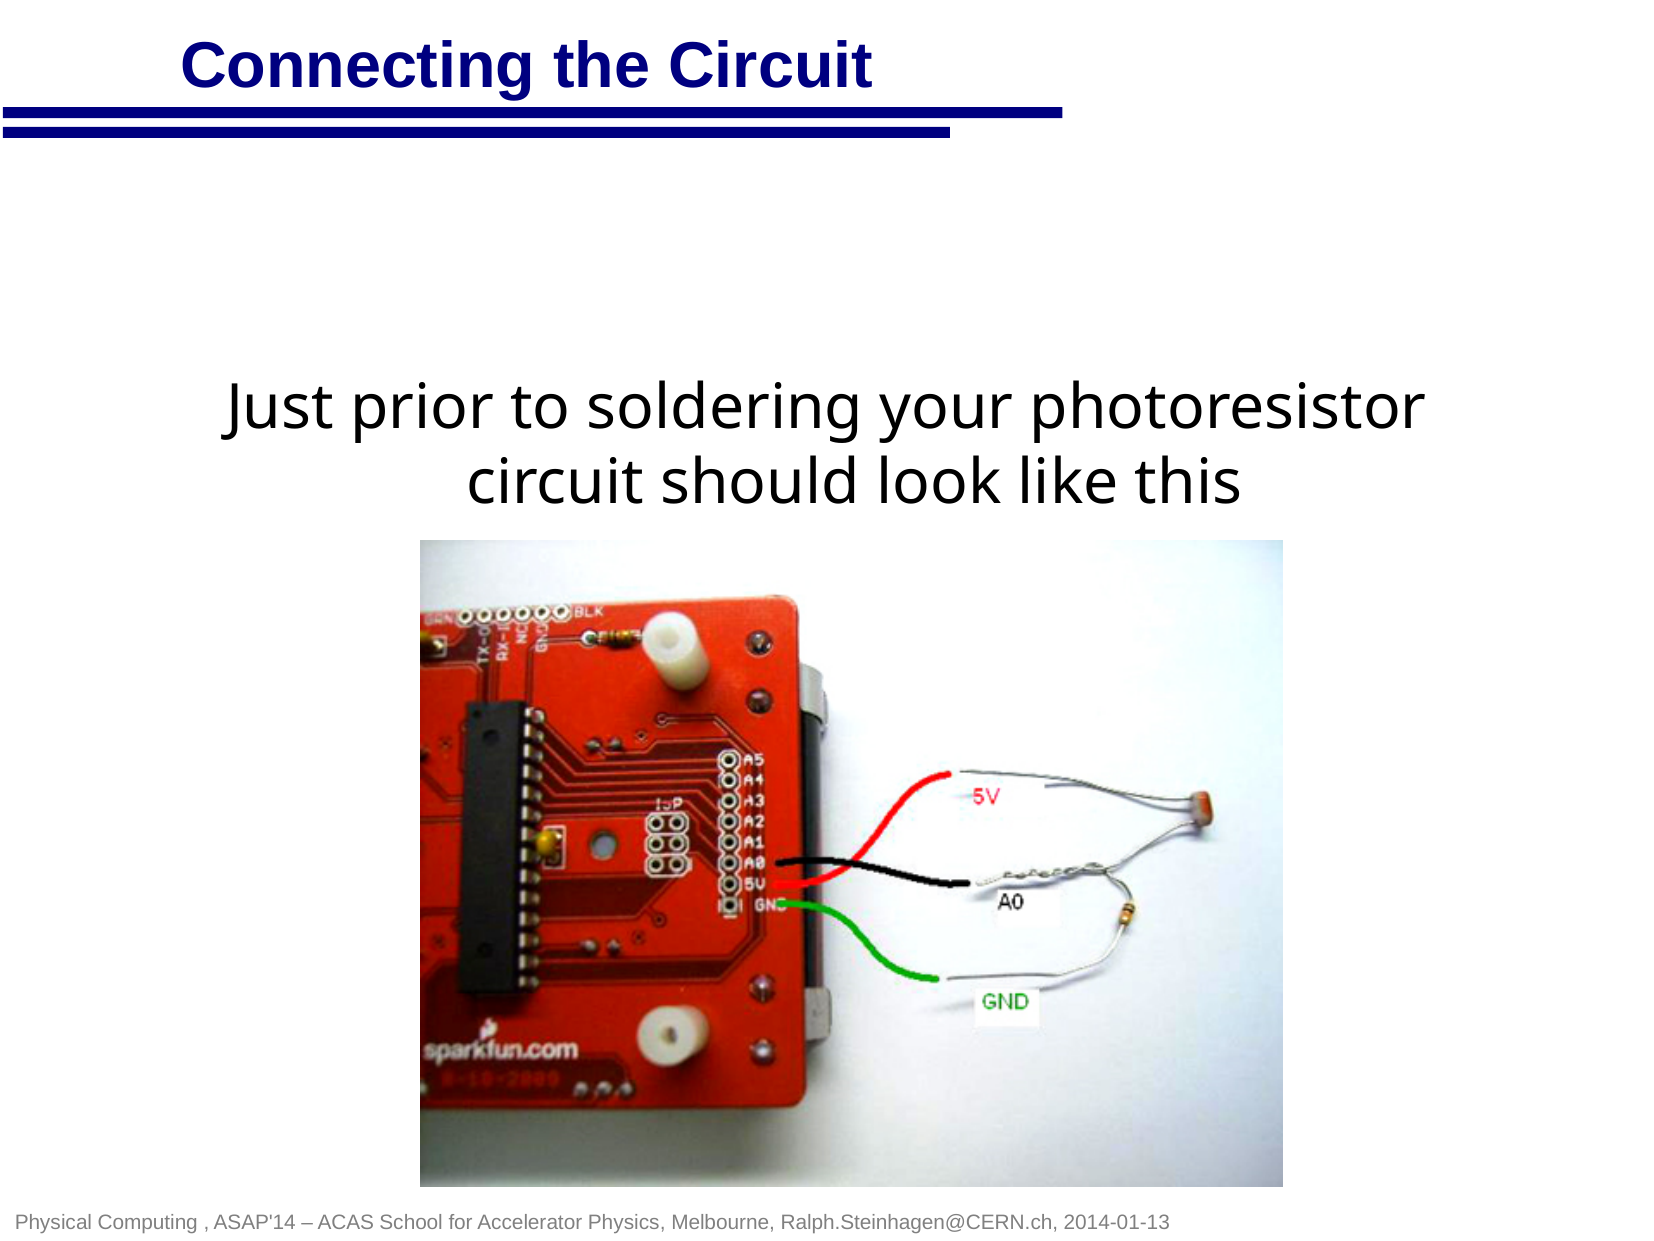

# Connecting the Circuit
Just prior to soldering your photoresistor circuit should look like this